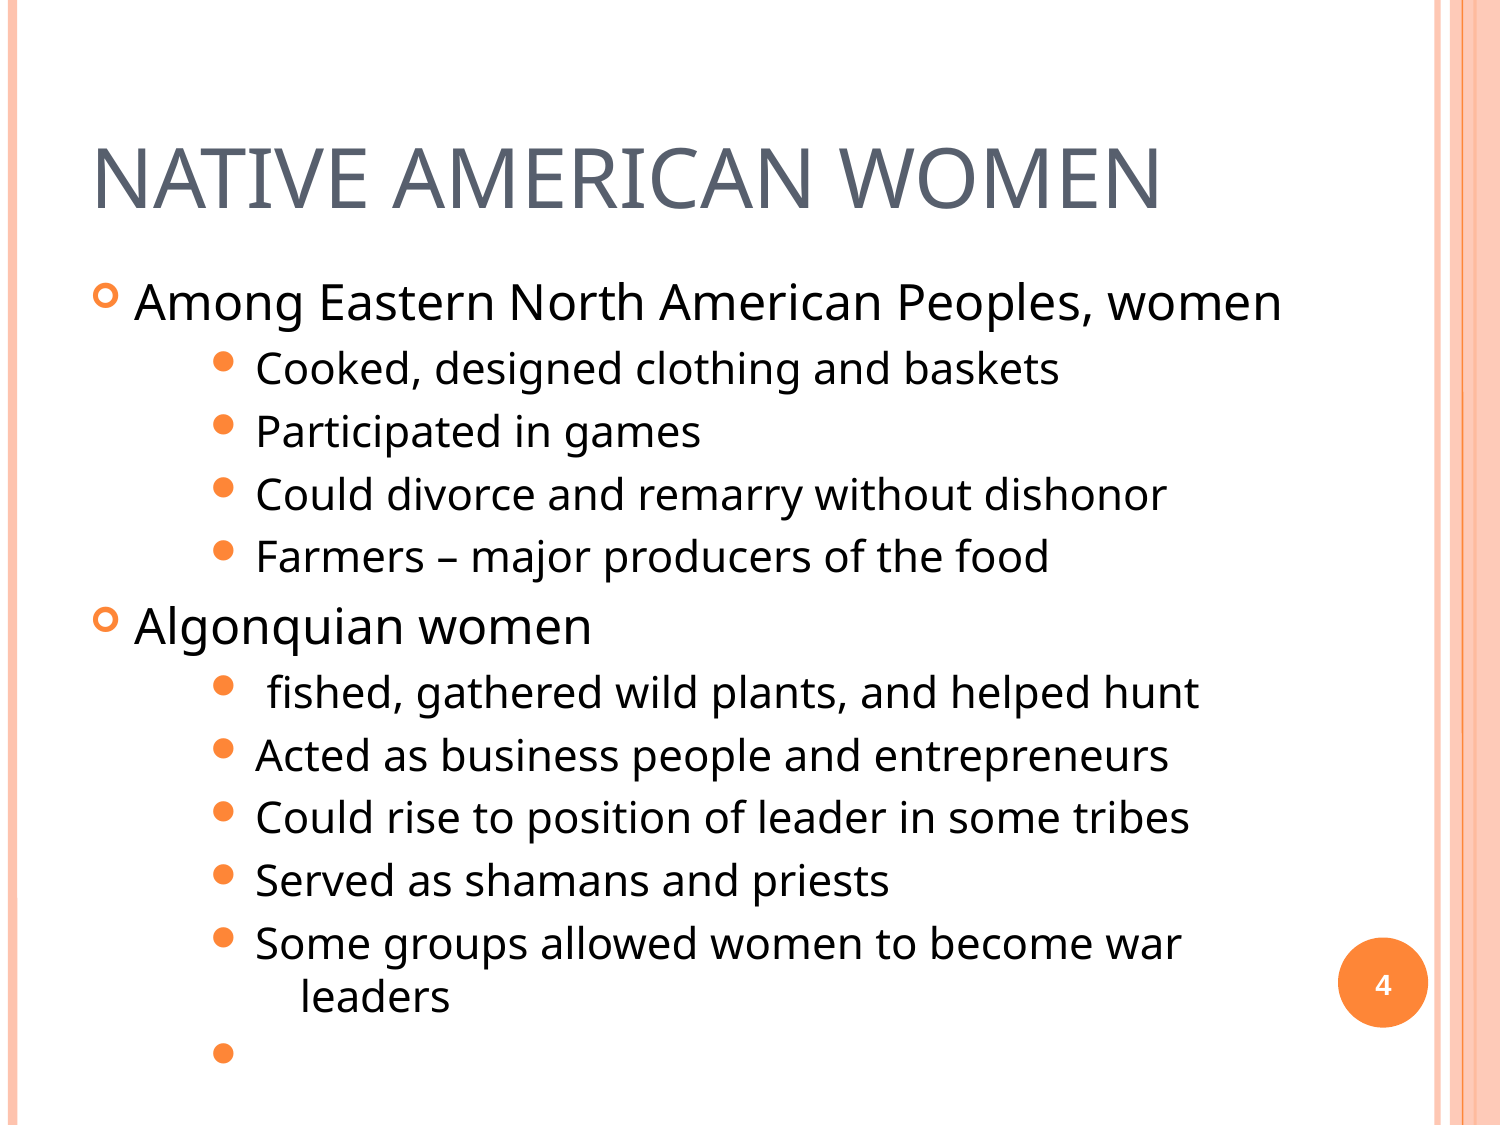

# Native American Women
Among Eastern North American Peoples, women
Cooked, designed clothing and baskets
Participated in games
Could divorce and remarry without dishonor
Farmers – major producers of the food
Algonquian women
 fished, gathered wild plants, and helped hunt
Acted as business people and entrepreneurs
Could rise to position of leader in some tribes
Served as shamans and priests
Some groups allowed women to become war leaders
4